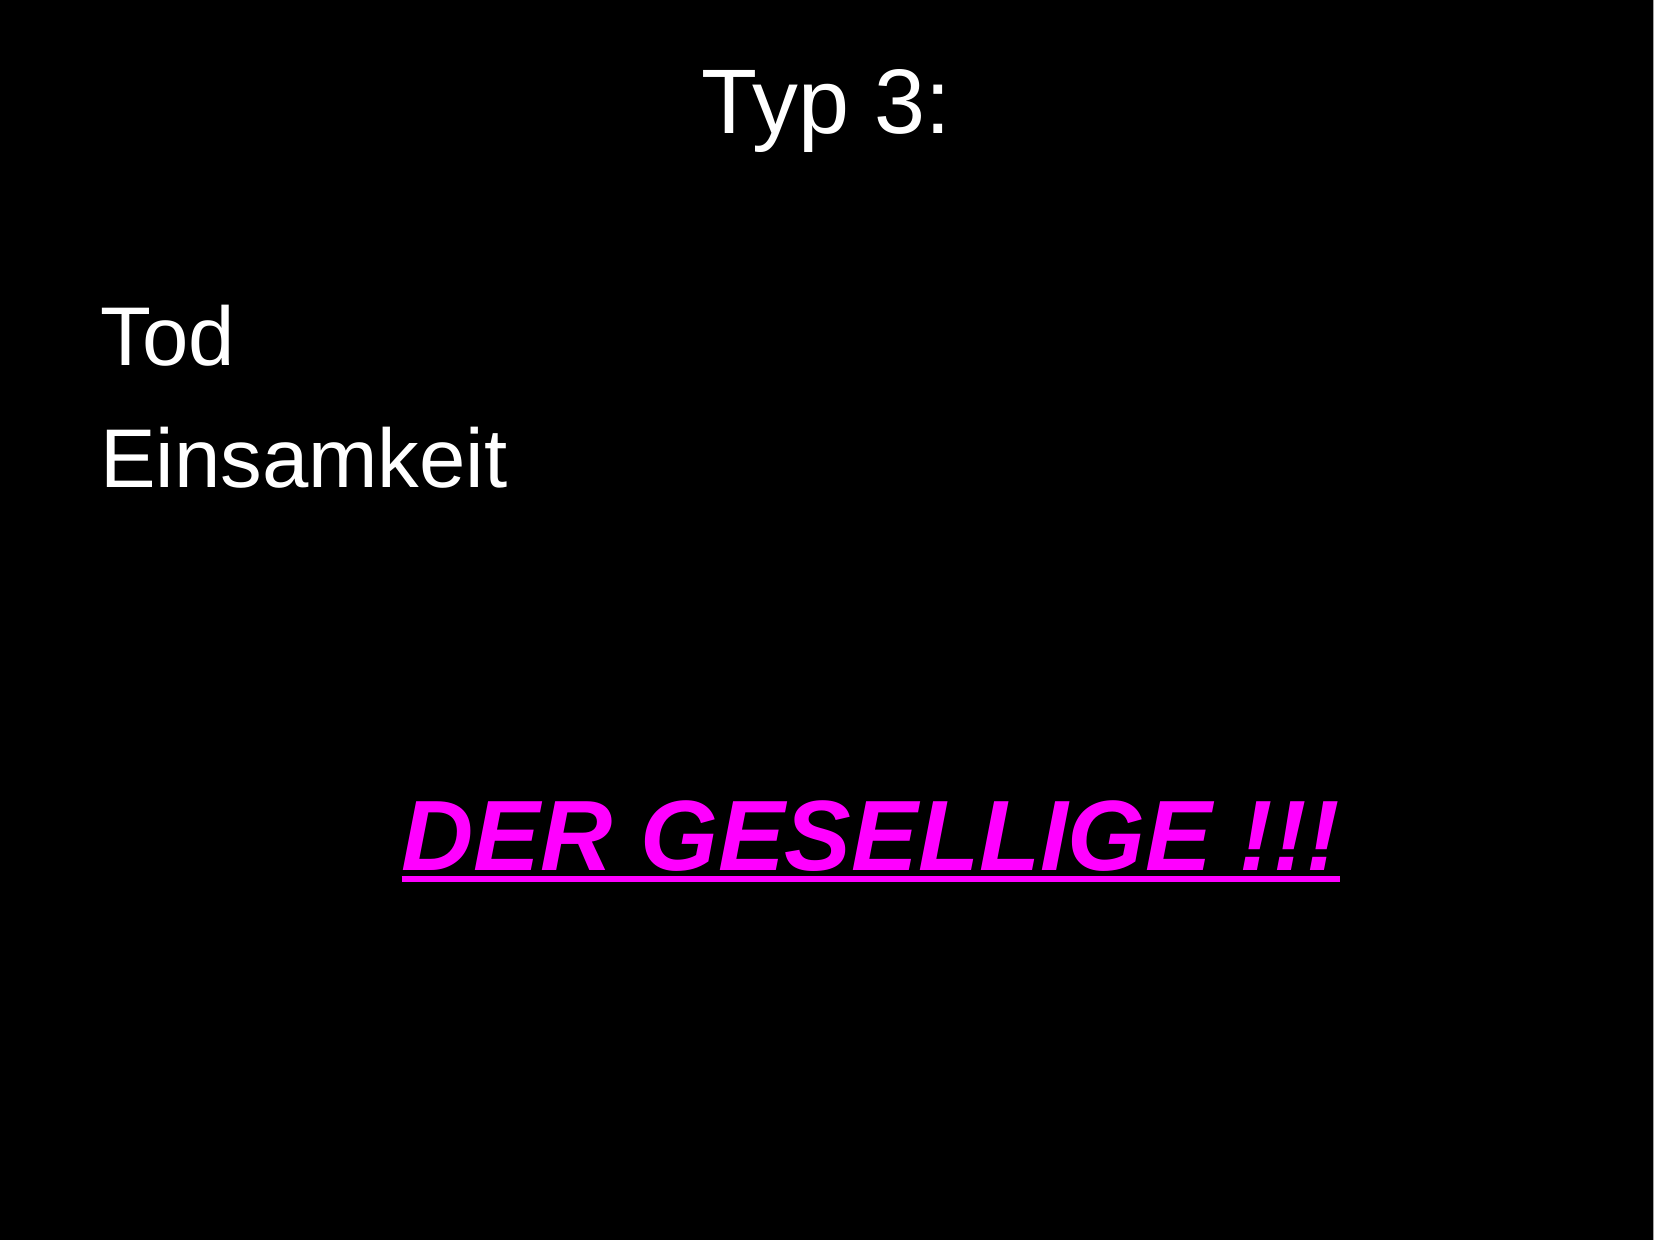

# Typ 3:
Tod
Einsamkeit
DER GESELLIGE !!!